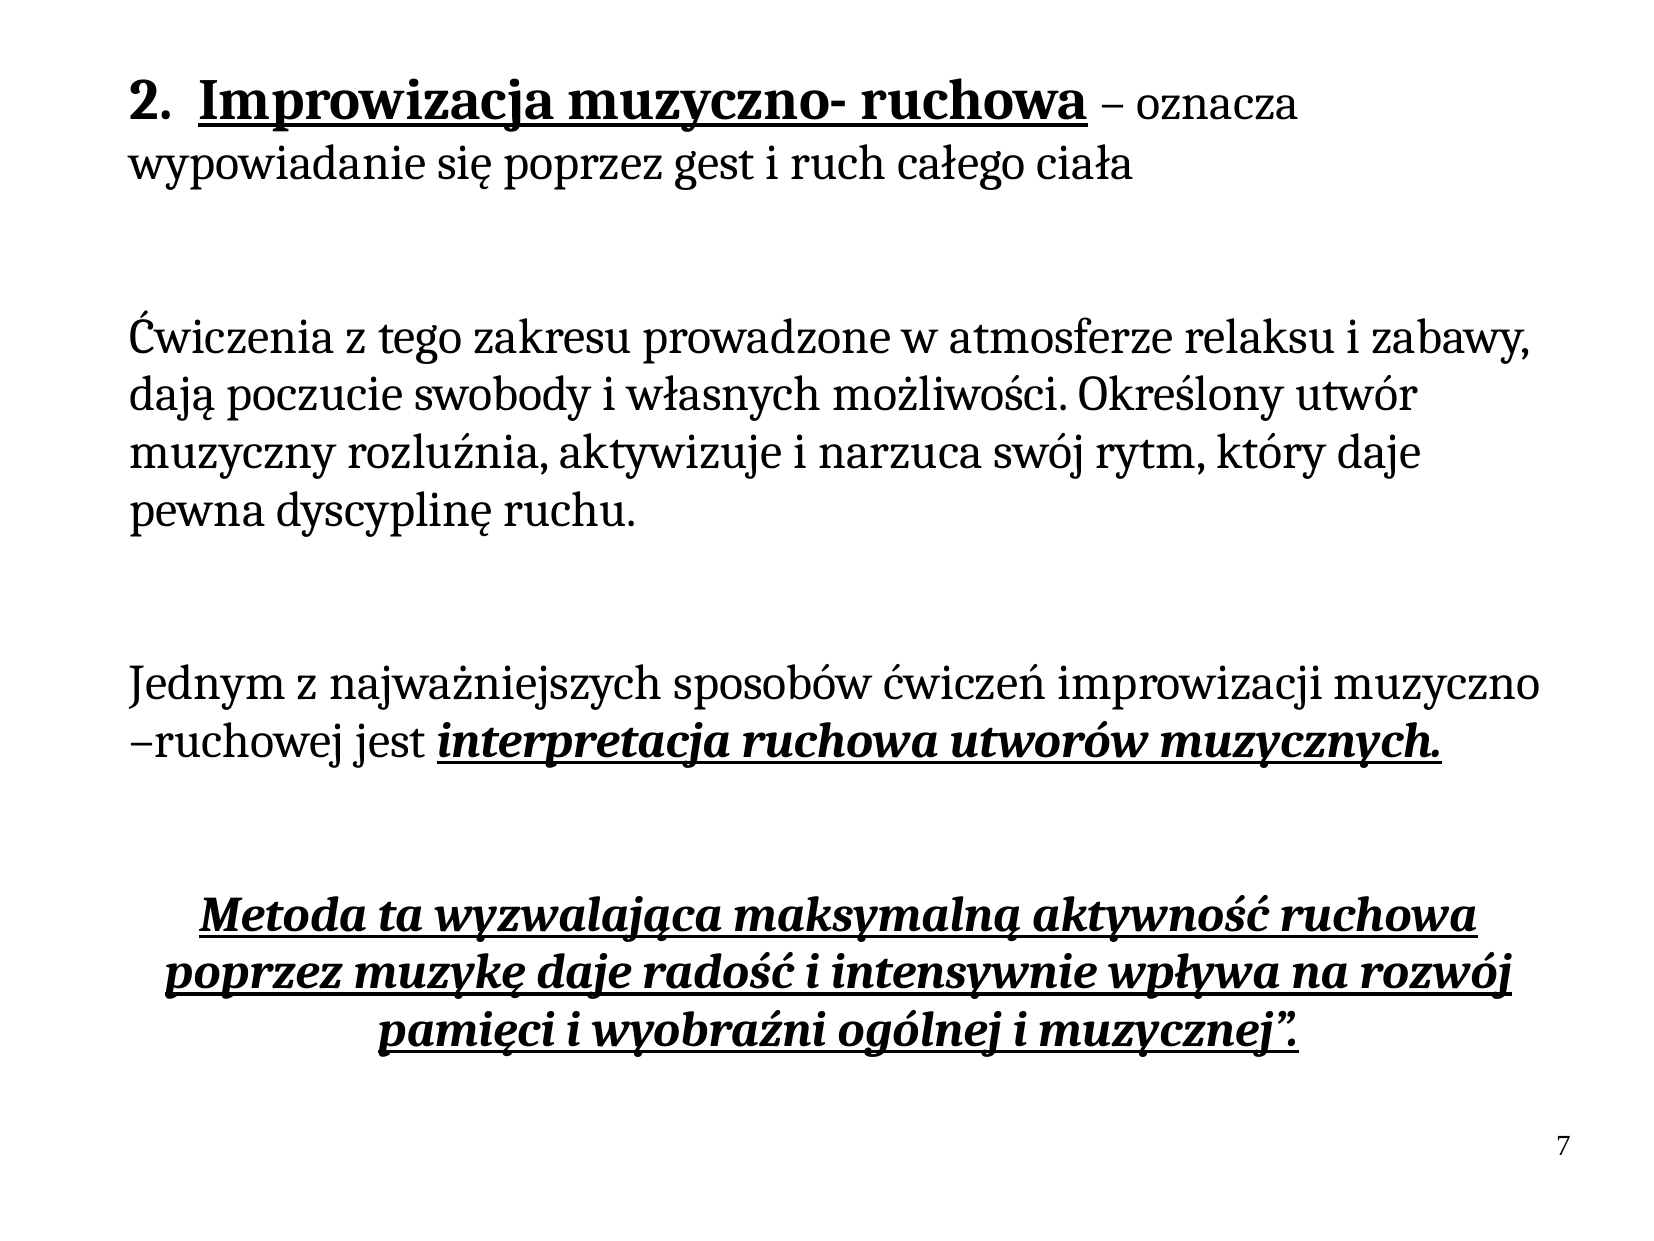

# 2. Improwizacja muzyczno- ruchowa – oznacza wypowiadanie się poprzez gest i ruch całego ciała
Ćwiczenia z tego zakresu prowadzone w atmosferze relaksu i zabawy, dają poczucie swobody i własnych możliwości. Określony utwór muzyczny rozluźnia, aktywizuje i narzuca swój rytm, który daje pewna dyscyplinę ruchu.
Jednym z najważniejszych sposobów ćwiczeń improwizacji muzyczno –ruchowej jest interpretacja ruchowa utworów muzycznych.
Metoda ta wyzwalająca maksymalną aktywność ruchowa poprzez muzykę daje radość i intensywnie wpływa na rozwój pamięci i wyobraźni ogólnej i muzycznej”.
7